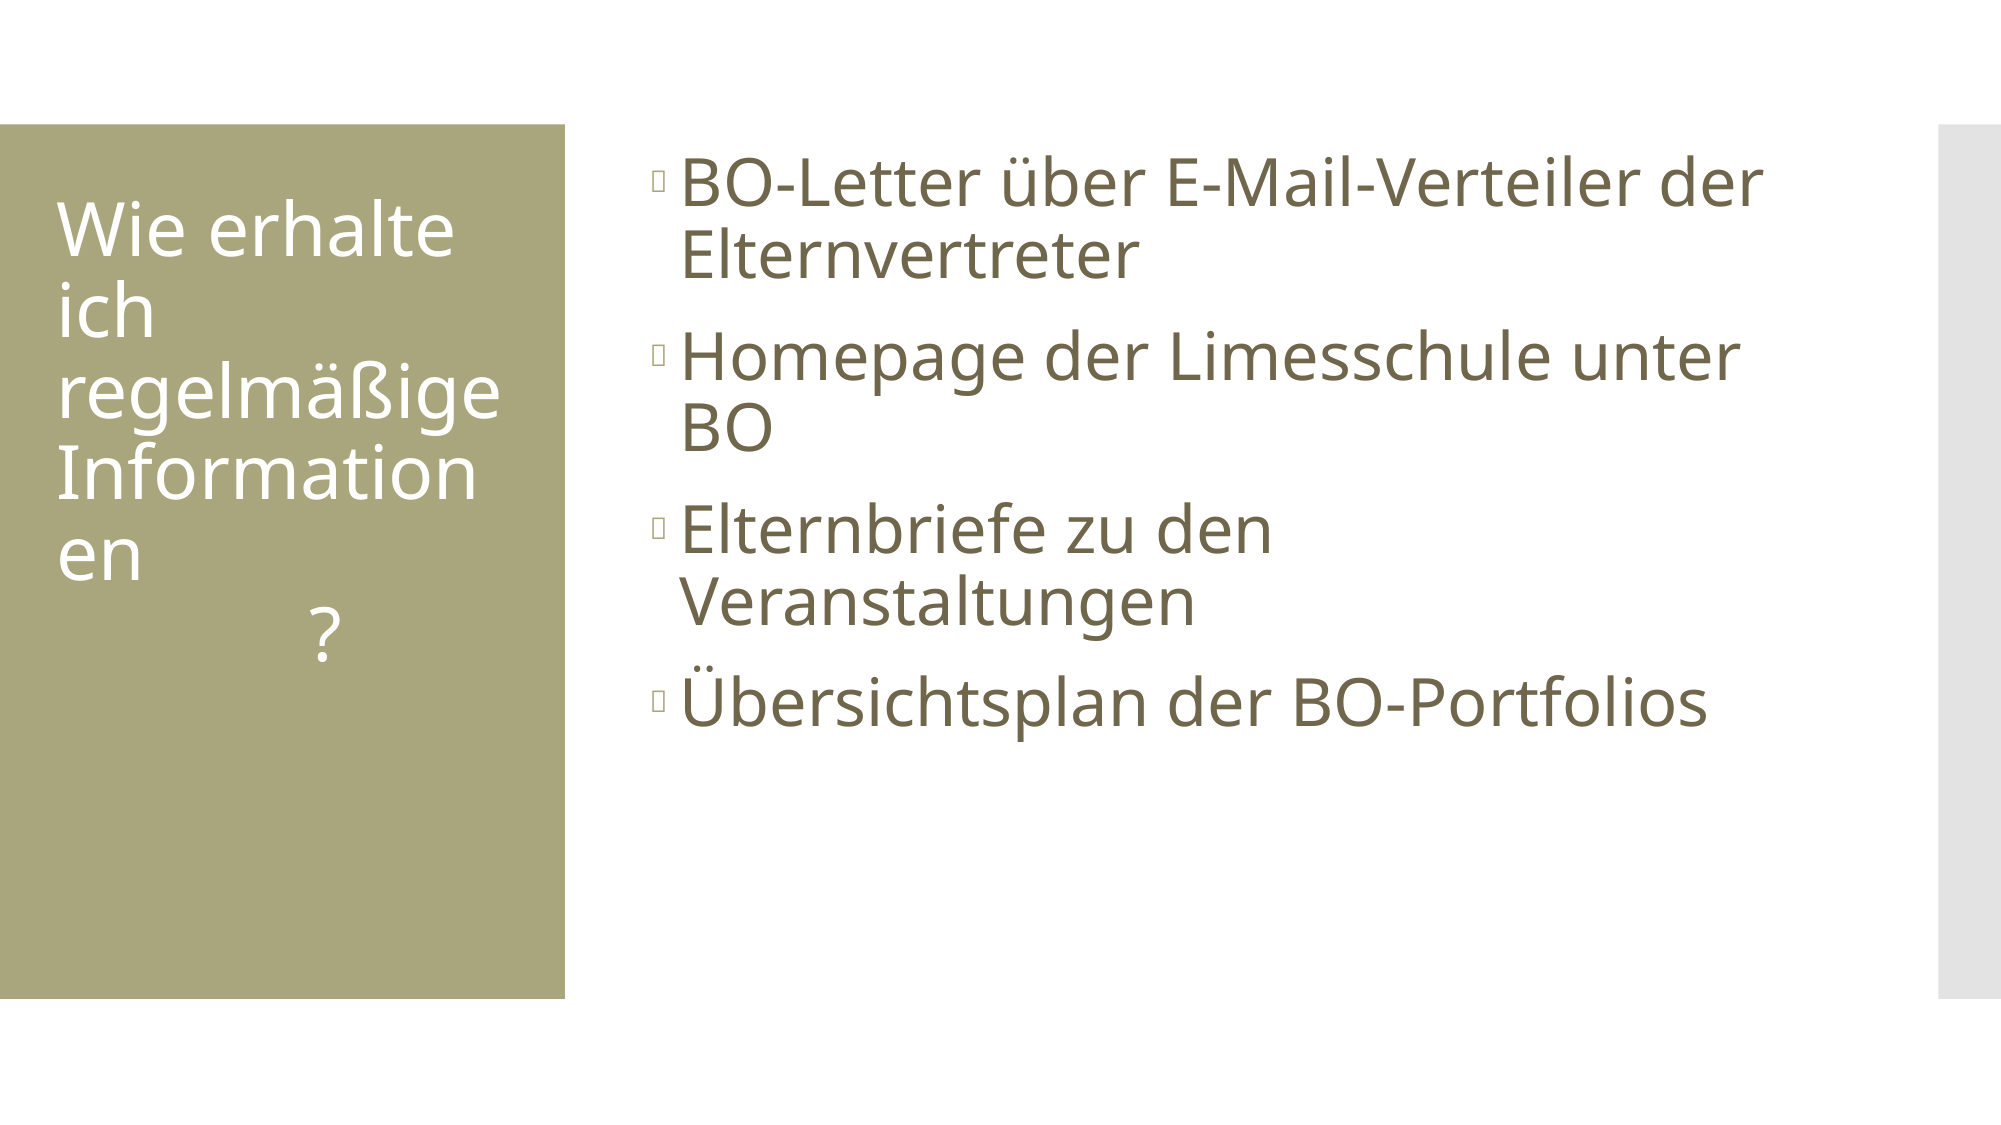

BO-Letter über E-Mail-Verteiler der Elternvertreter
Homepage der Limesschule unter BO
Elternbriefe zu den Veranstaltungen
Übersichtsplan der BO-Portfolios
# Wie erhalte ich regelmäßige Informationen ?